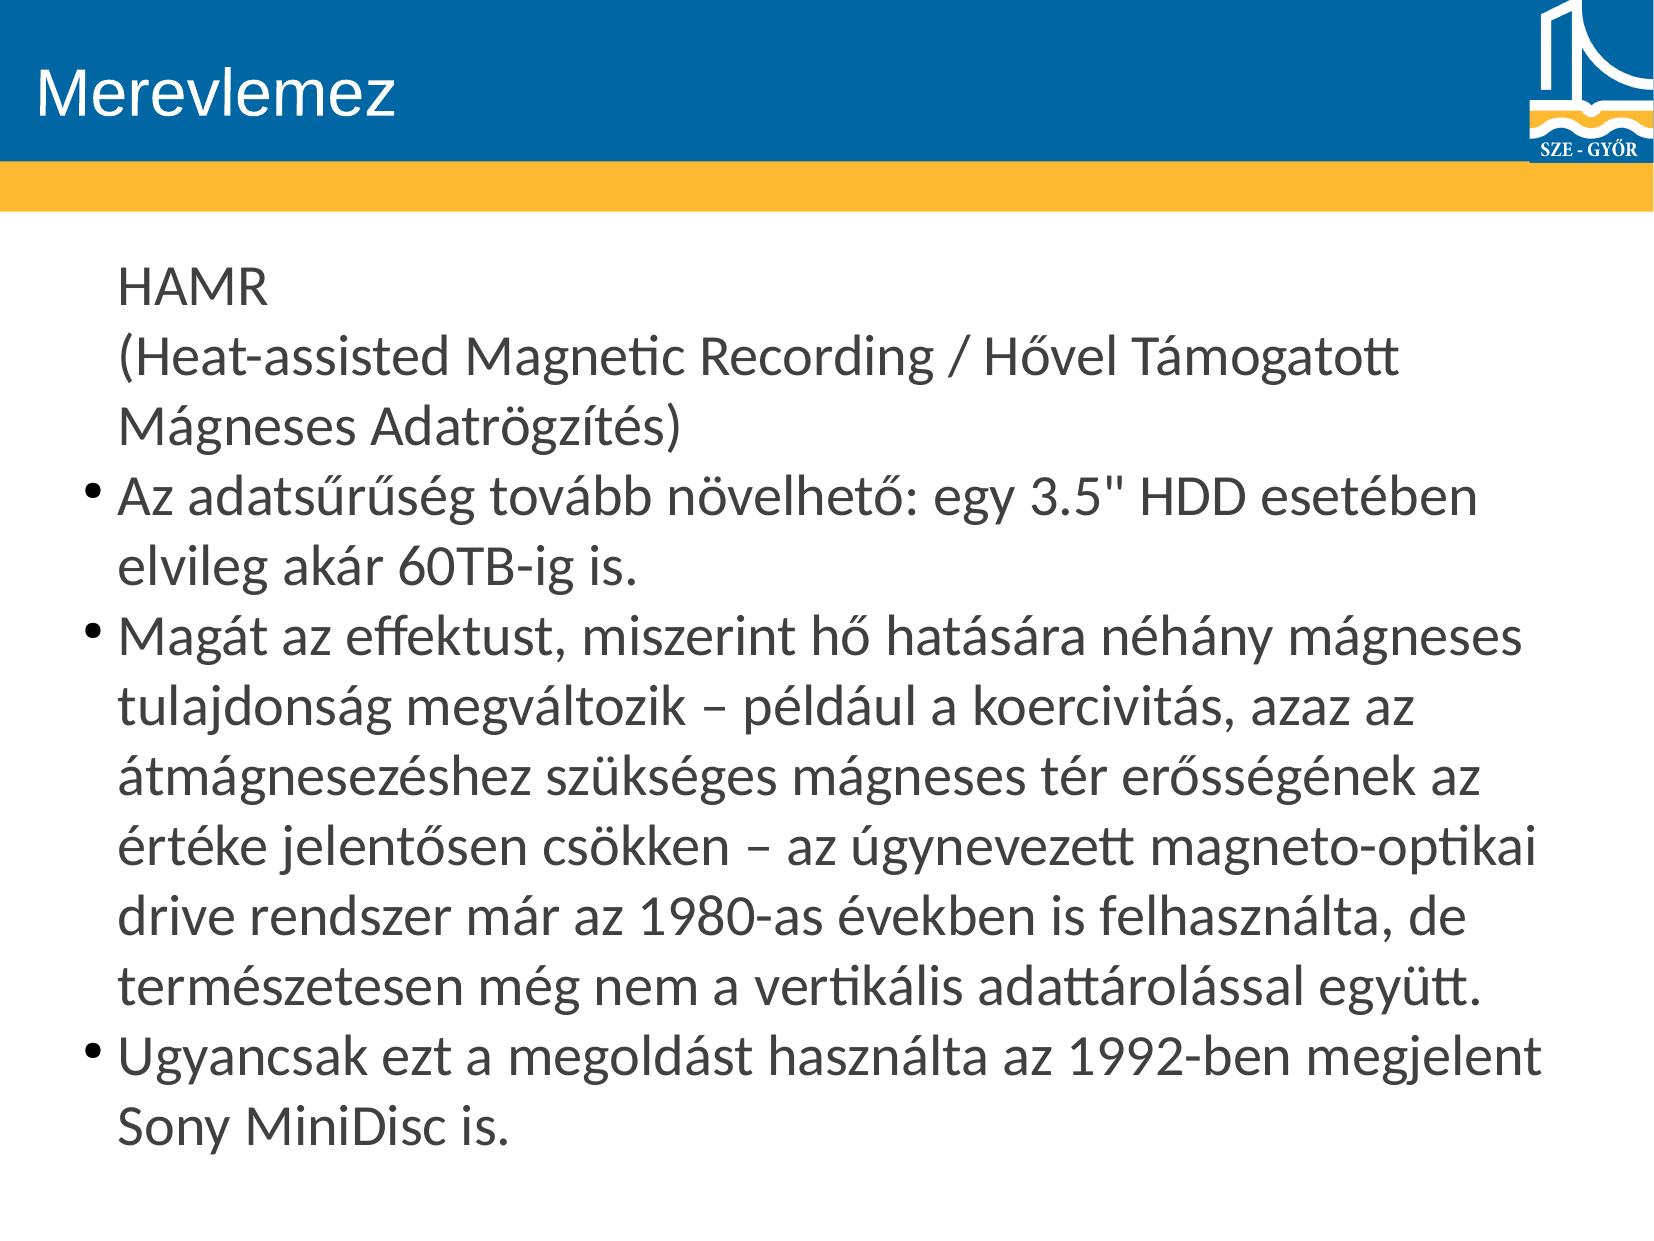

Merevlemez
HAMR
(Heat-assisted Magnetic Recording / Hővel Támogatott Mágneses Adatrögzítés)
Az adatsűrűség tovább növelhető: egy 3.5" HDD esetében elvileg akár 60TB-ig is.
Magát az effektust, miszerint hő hatására néhány mágneses tulajdonság megváltozik – például a koercivitás, azaz az átmágnesezéshez szükséges mágneses tér erősségének az értéke jelentősen csökken – az úgynevezett magneto-optikai drive rendszer már az 1980-as években is felhasználta, de természetesen még nem a vertikális adattárolással együtt.
Ugyancsak ezt a megoldást használta az 1992-ben megjelent Sony MiniDisc is.